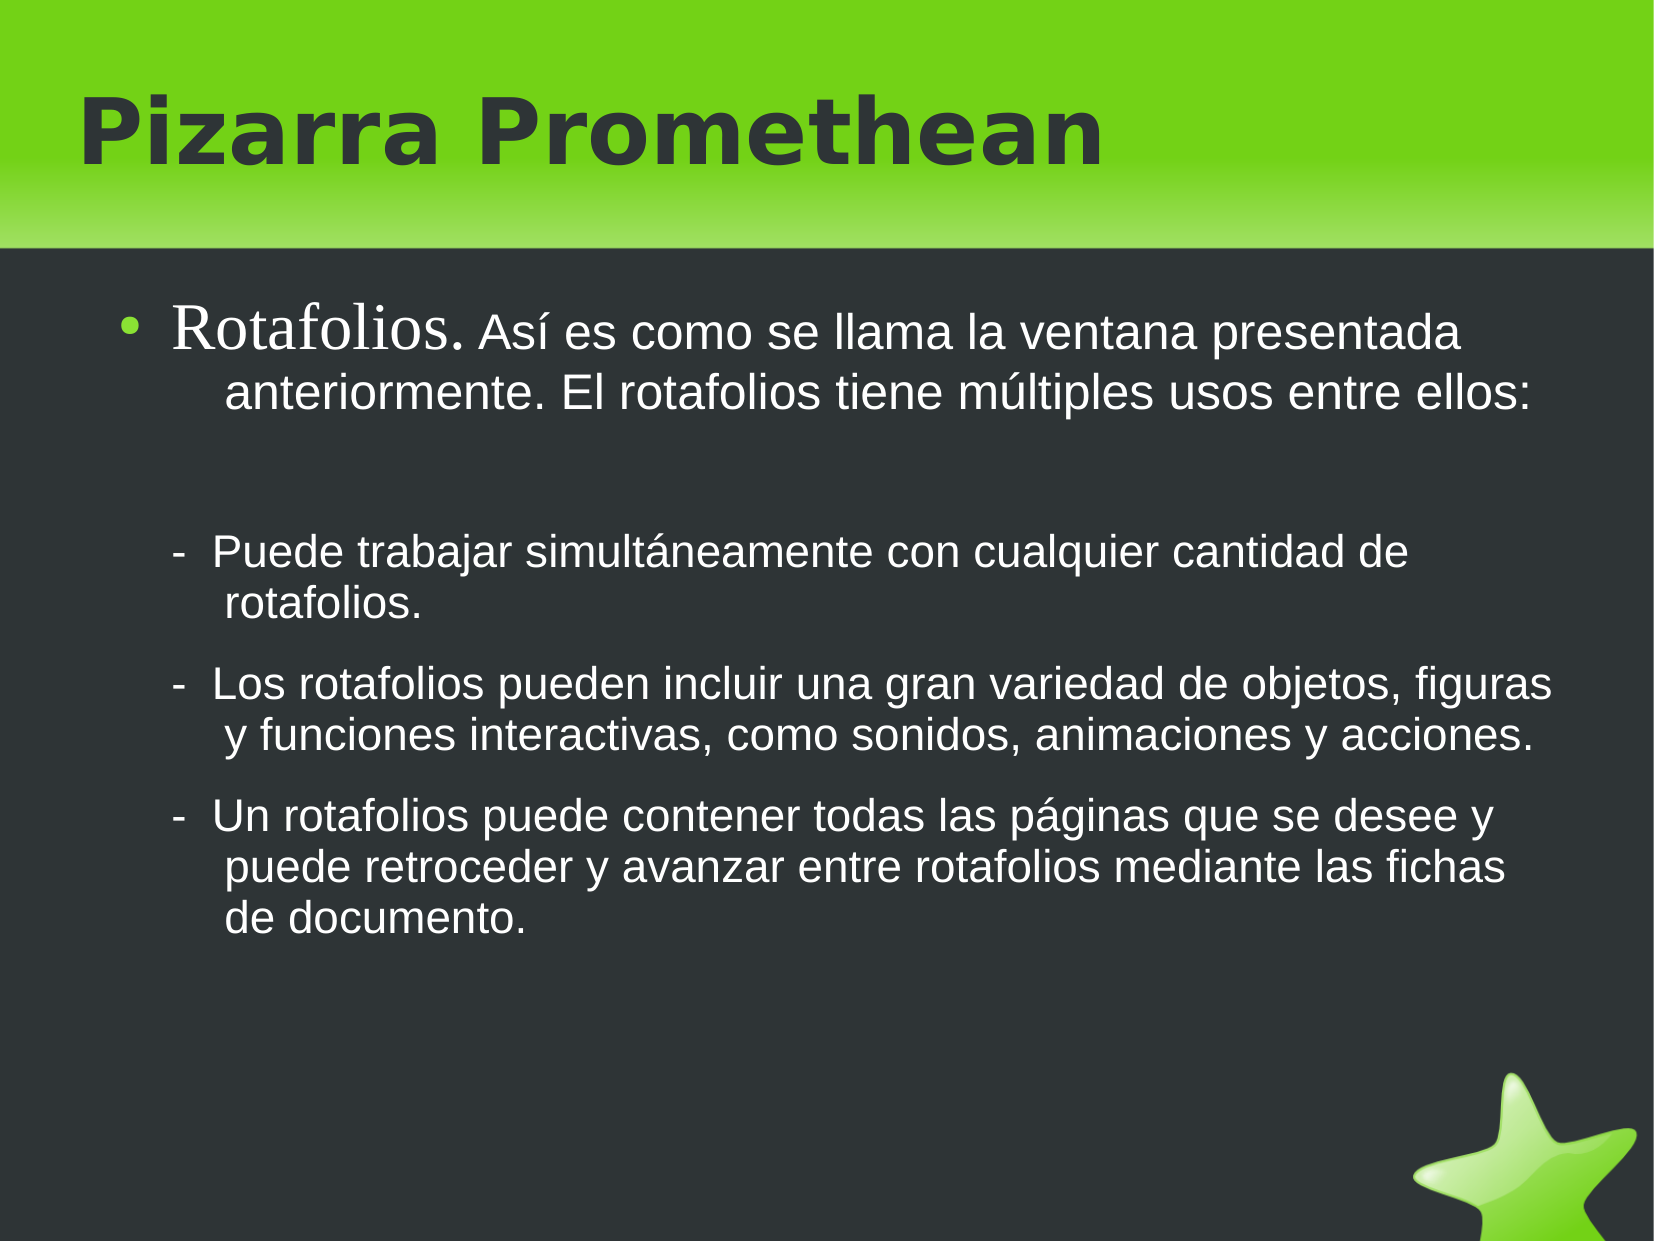

# Pizarra Promethean
Rotafolios. Así es como se llama la ventana presentada anteriormente. El rotafolios tiene múltiples usos entre ellos:
- Puede trabajar simultáneamente con cualquier cantidad de rotafolios.
- Los rotafolios pueden incluir una gran variedad de objetos, figuras y funciones interactivas, como sonidos, animaciones y acciones.
- Un rotafolios puede contener todas las páginas que se desee y puede retroceder y avanzar entre rotafolios mediante las fichas de documento.